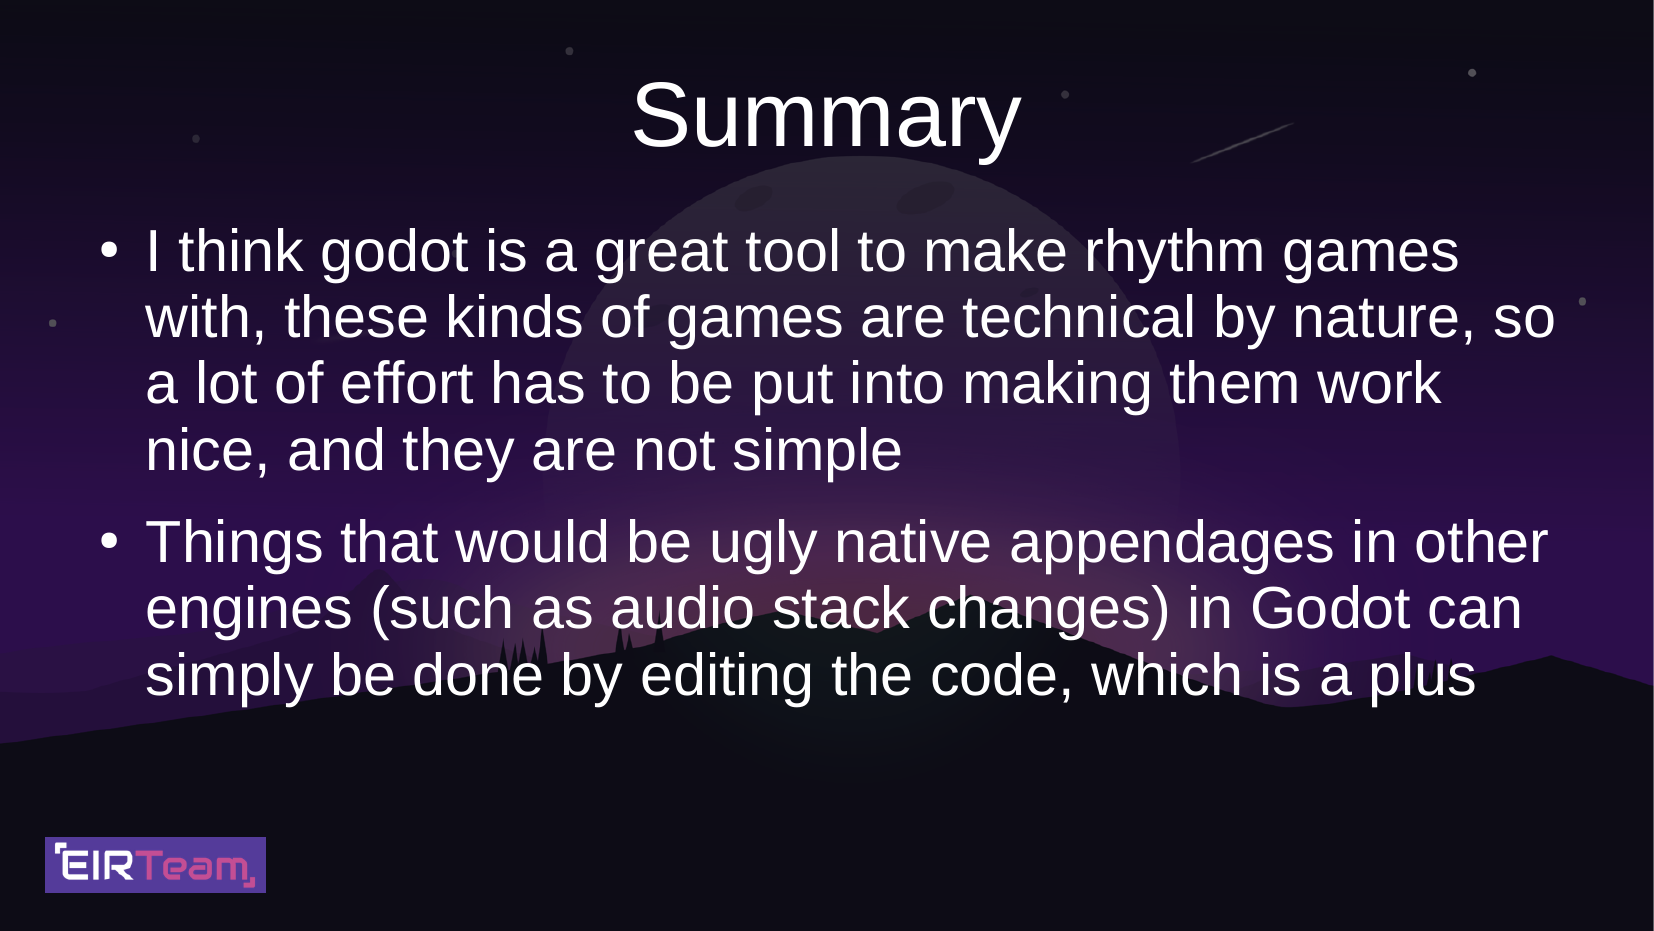

# Summary
I think godot is a great tool to make rhythm games with, these kinds of games are technical by nature, so a lot of effort has to be put into making them work nice, and they are not simple
Things that would be ugly native appendages in other engines (such as audio stack changes) in Godot can simply be done by editing the code, which is a plus